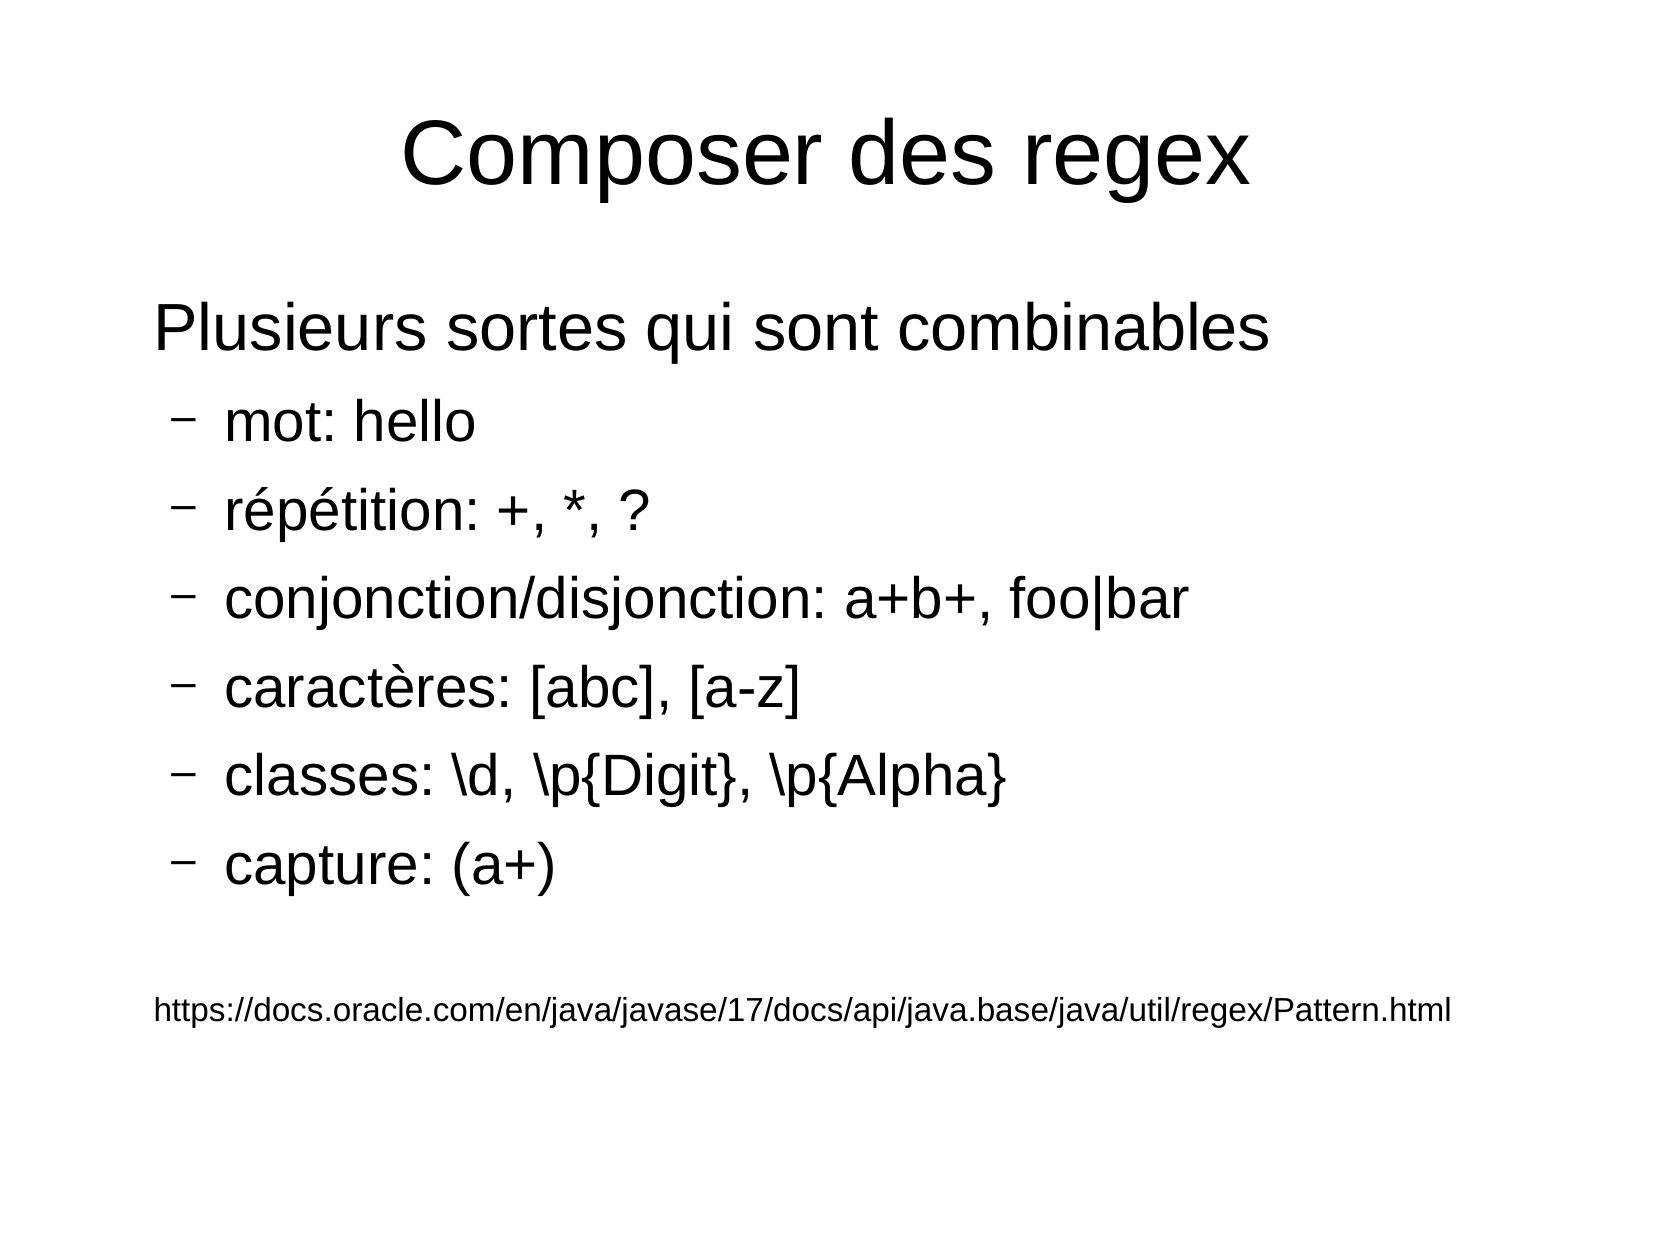

# Composer des regex
Plusieurs sortes qui sont combinables
mot: hello
répétition: +, *, ?
conjonction/disjonction: a+b+, foo|bar
caractères: [abc], [a-z]
classes: \d, \p{Digit}, \p{Alpha}
capture: (a+)
https://docs.oracle.com/en/java/javase/17/docs/api/java.base/java/util/regex/Pattern.html